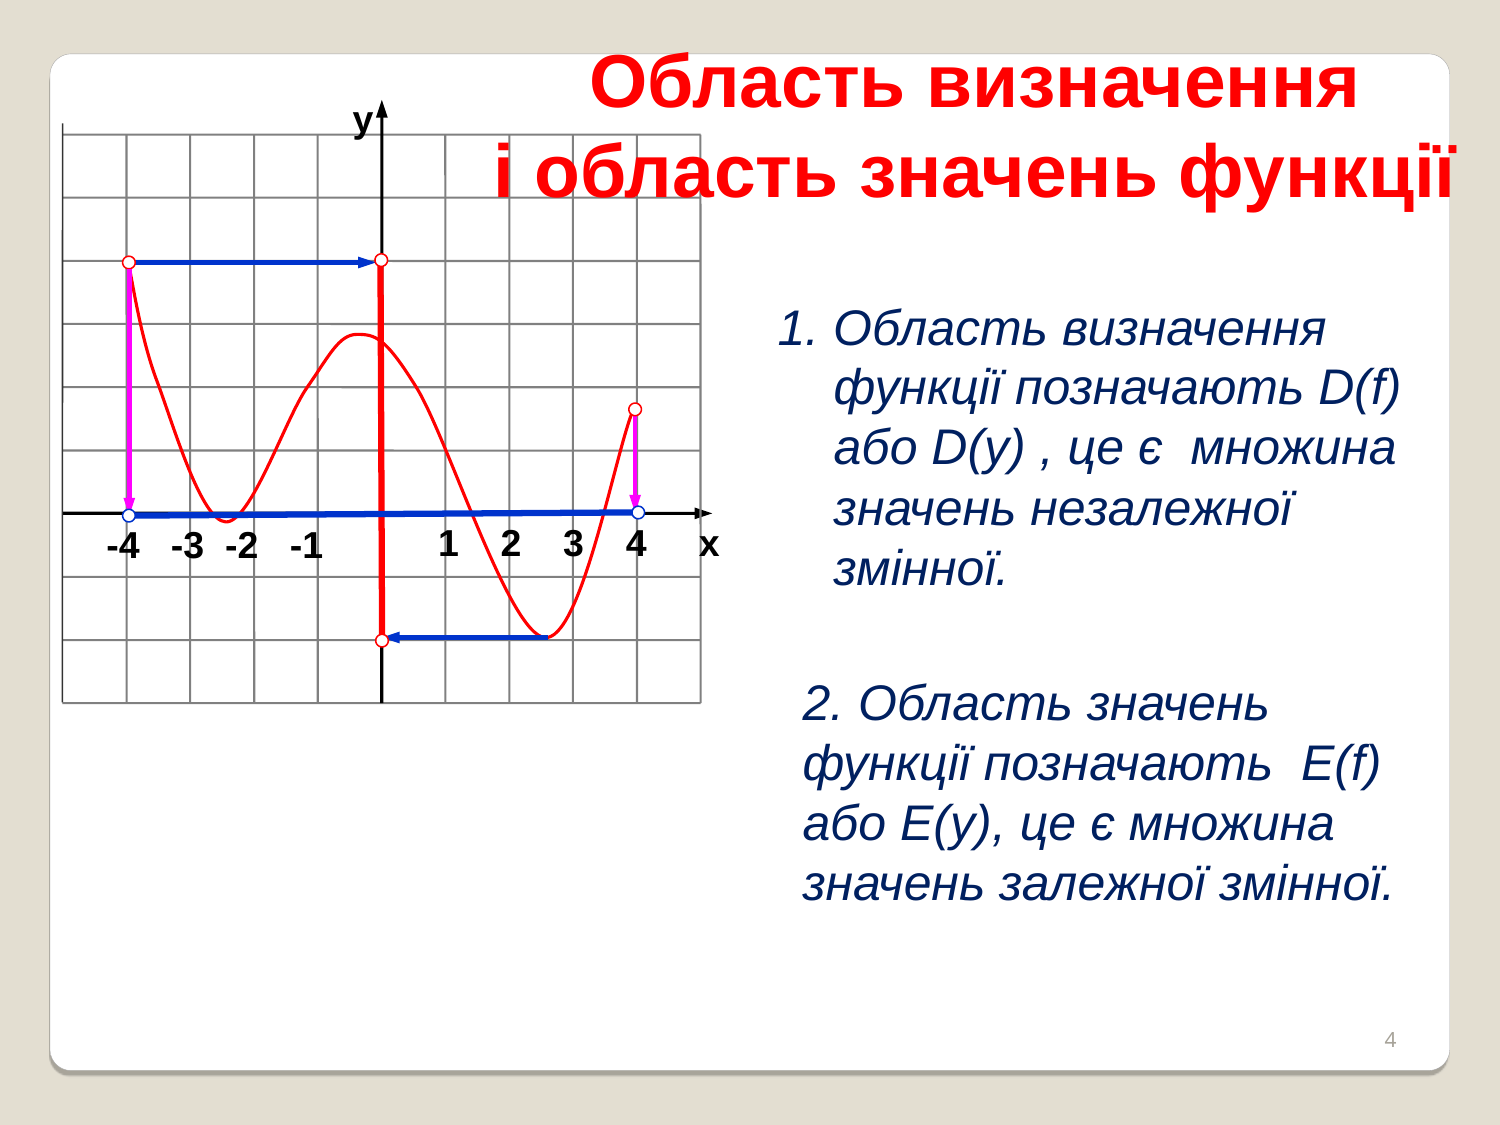

Область визначення
і область значень функції
y
1. Область визначення функції позначають D(f) або D(y) , це є множина значень незалежної змінної.
1 2 3 4 х
 -4 -3 -2 -1
2. Область значень функції позначають E(f) або E(y), це є множина значень залежної змінної.